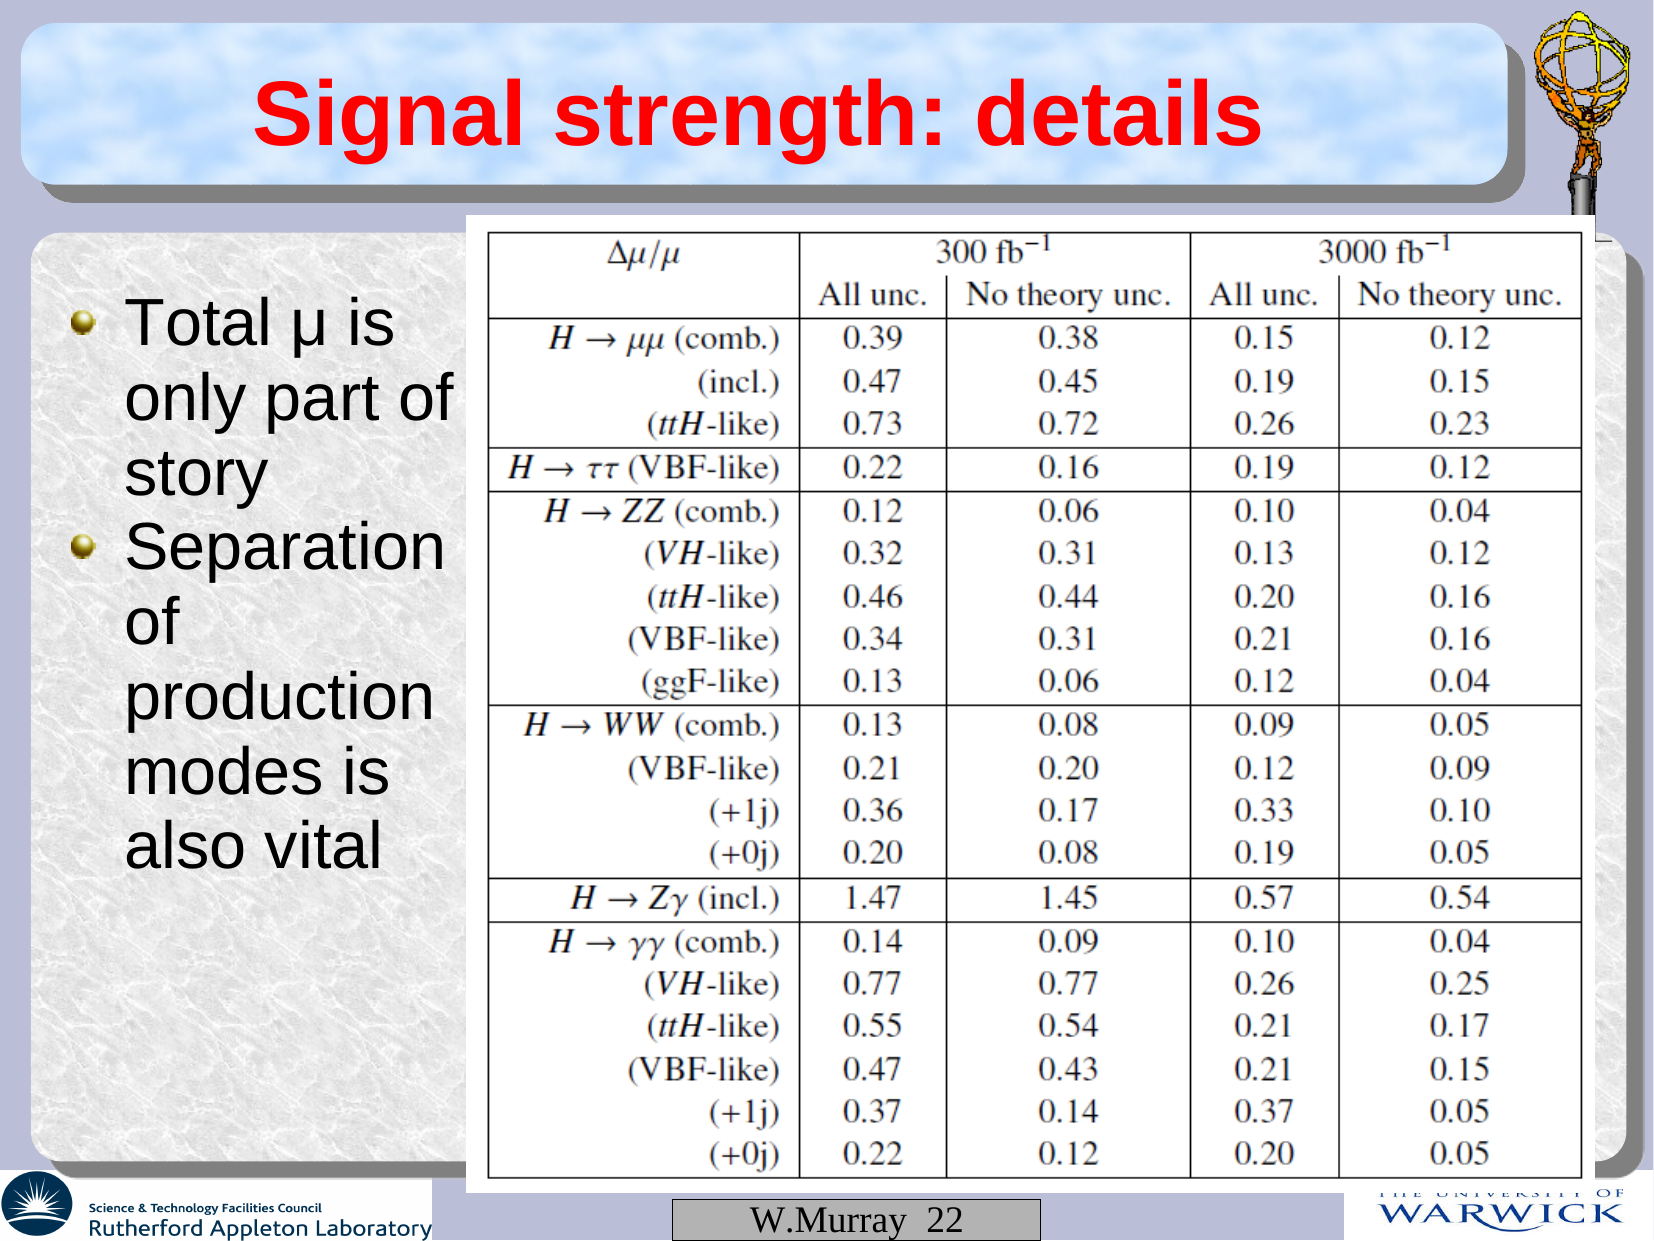

# Signal strength: details
Total μ is only part of story
Separation of production modes is also vital